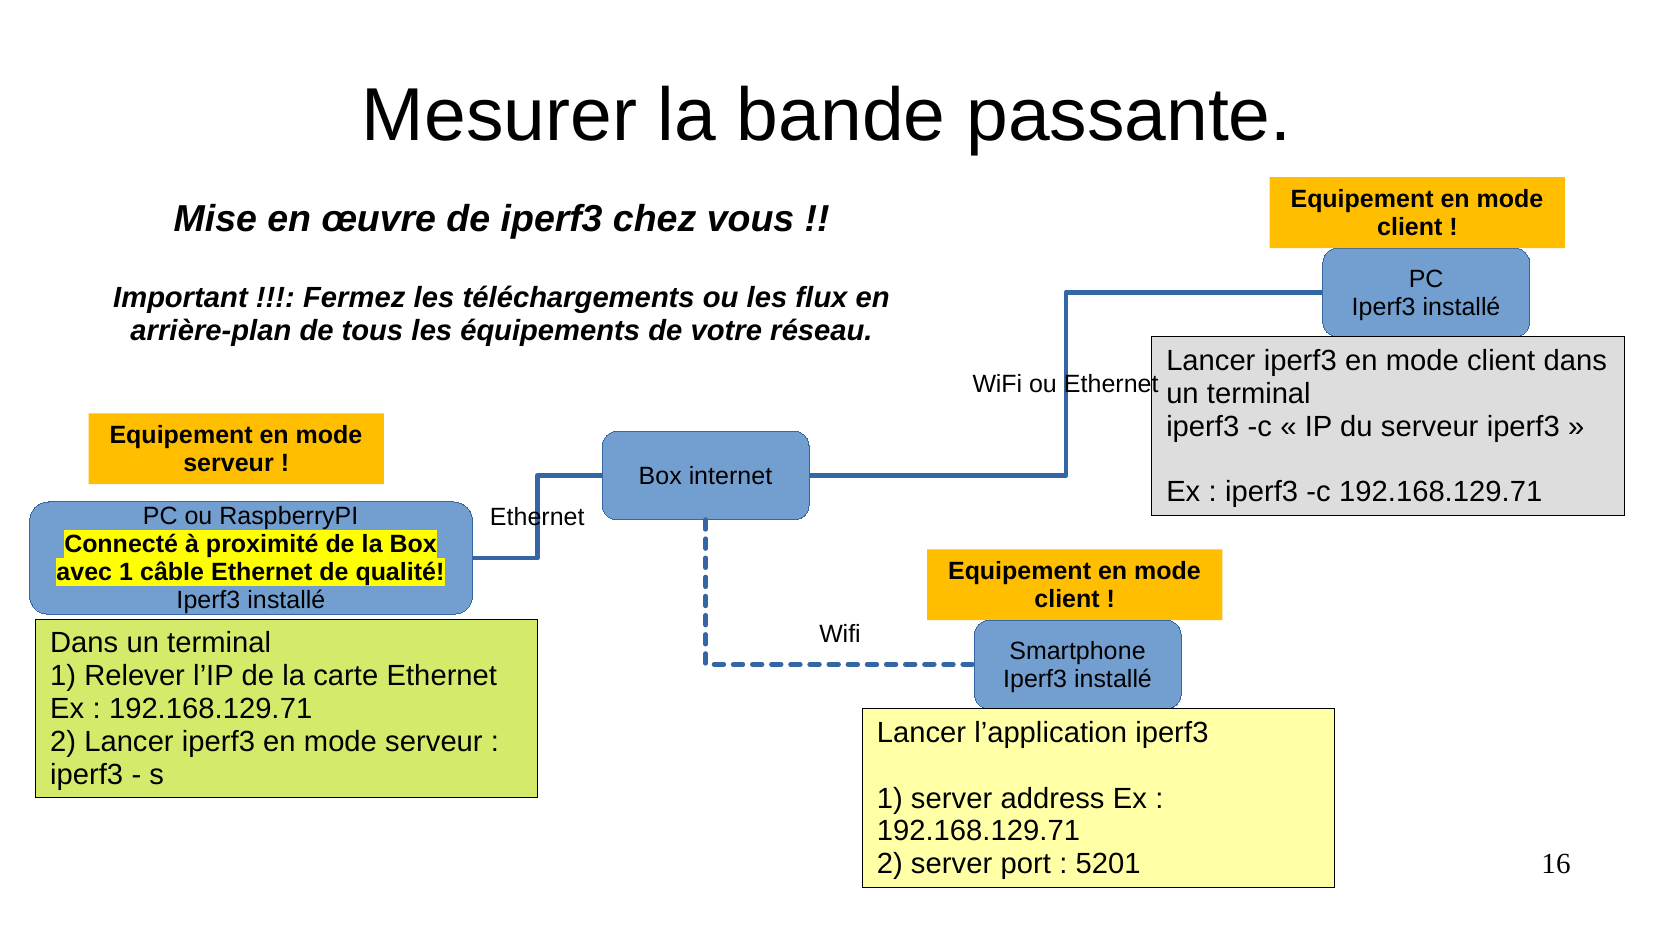

# Mesurer la bande passante.
Equipement en mode client !
Mise en œuvre de iperf3 chez vous !!
Important !!!: Fermez les téléchargements ou les flux en arrière-plan de tous les équipements de votre réseau.
PC
Iperf3 installé
Lancer iperf3 en mode client dans un terminal
iperf3 -c « IP du serveur iperf3 »
Ex : iperf3 -c 192.168.129.71
Equipement en mode serveur !
Box internet
PC ou RaspberryPI
Connecté à proximité de la Box avec 1 câble Ethernet de qualité!
Iperf3 installé
Equipement en mode client !
Dans un terminal
1) Relever l’IP de la carte Ethernet
Ex : 192.168.129.71
2) Lancer iperf3 en mode serveur :
iperf3 - s
Smartphone
Iperf3 installé
Lancer l’application iperf3
1) server address Ex : 192.168.129.71
2) server port : 5201
16